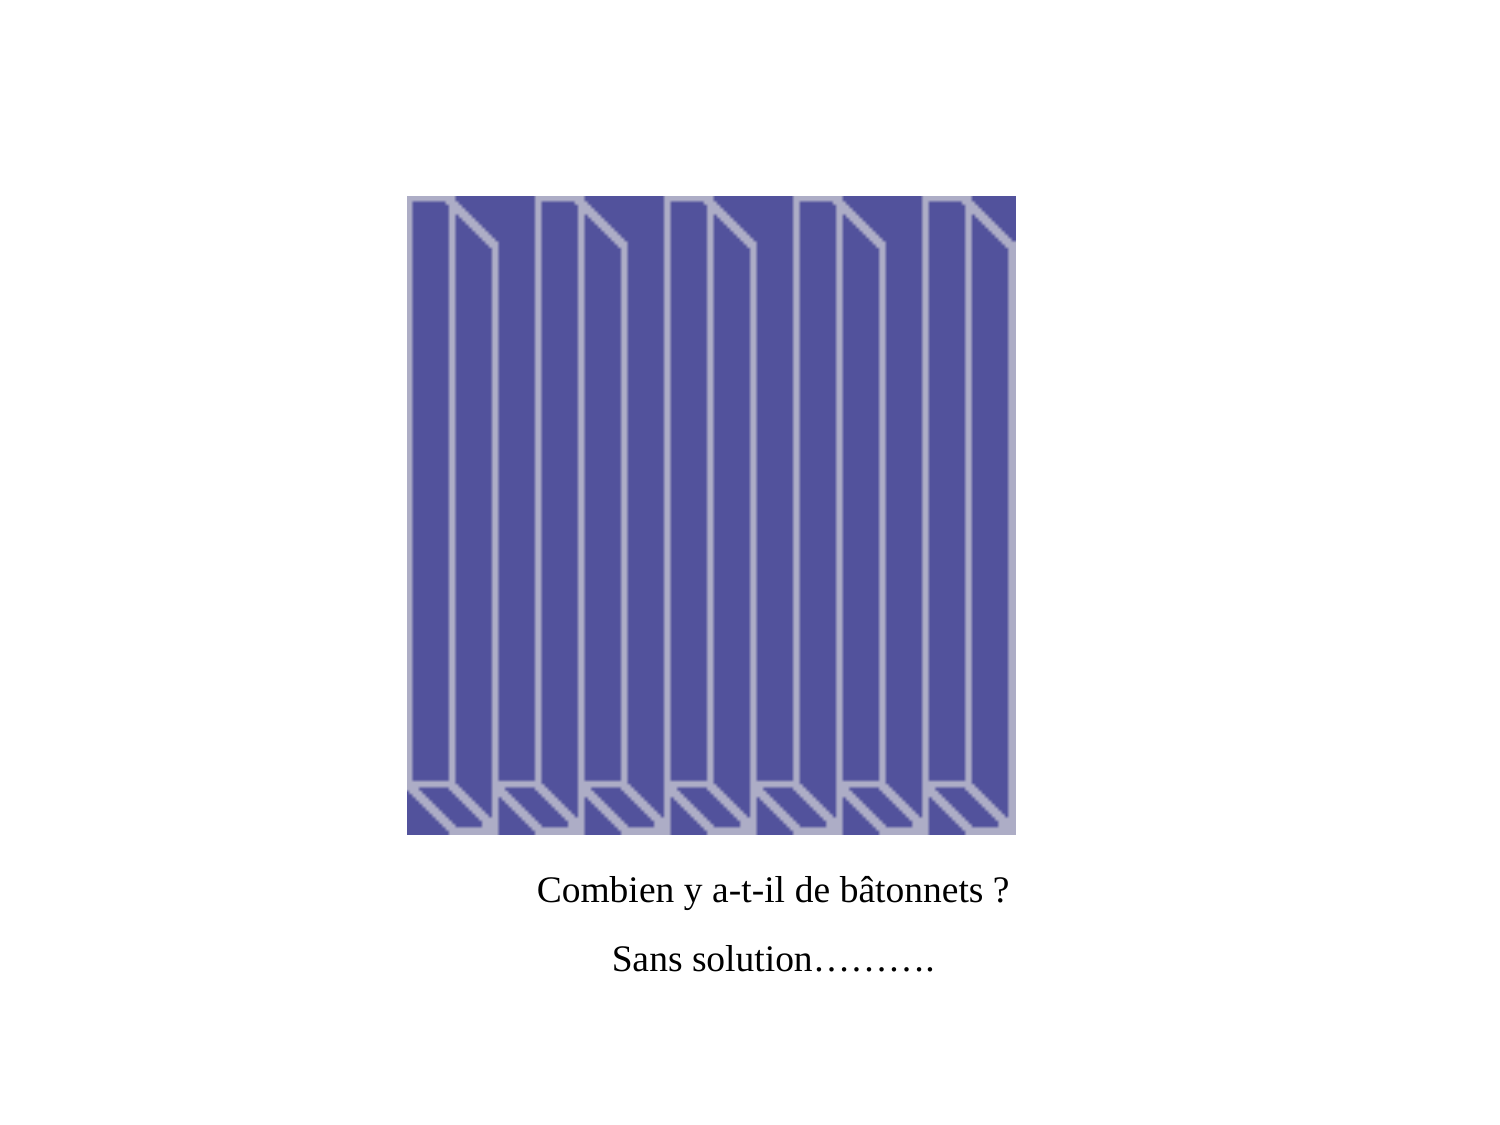

Combien y a-t-il de bâtonnets ?
Sans solution……….